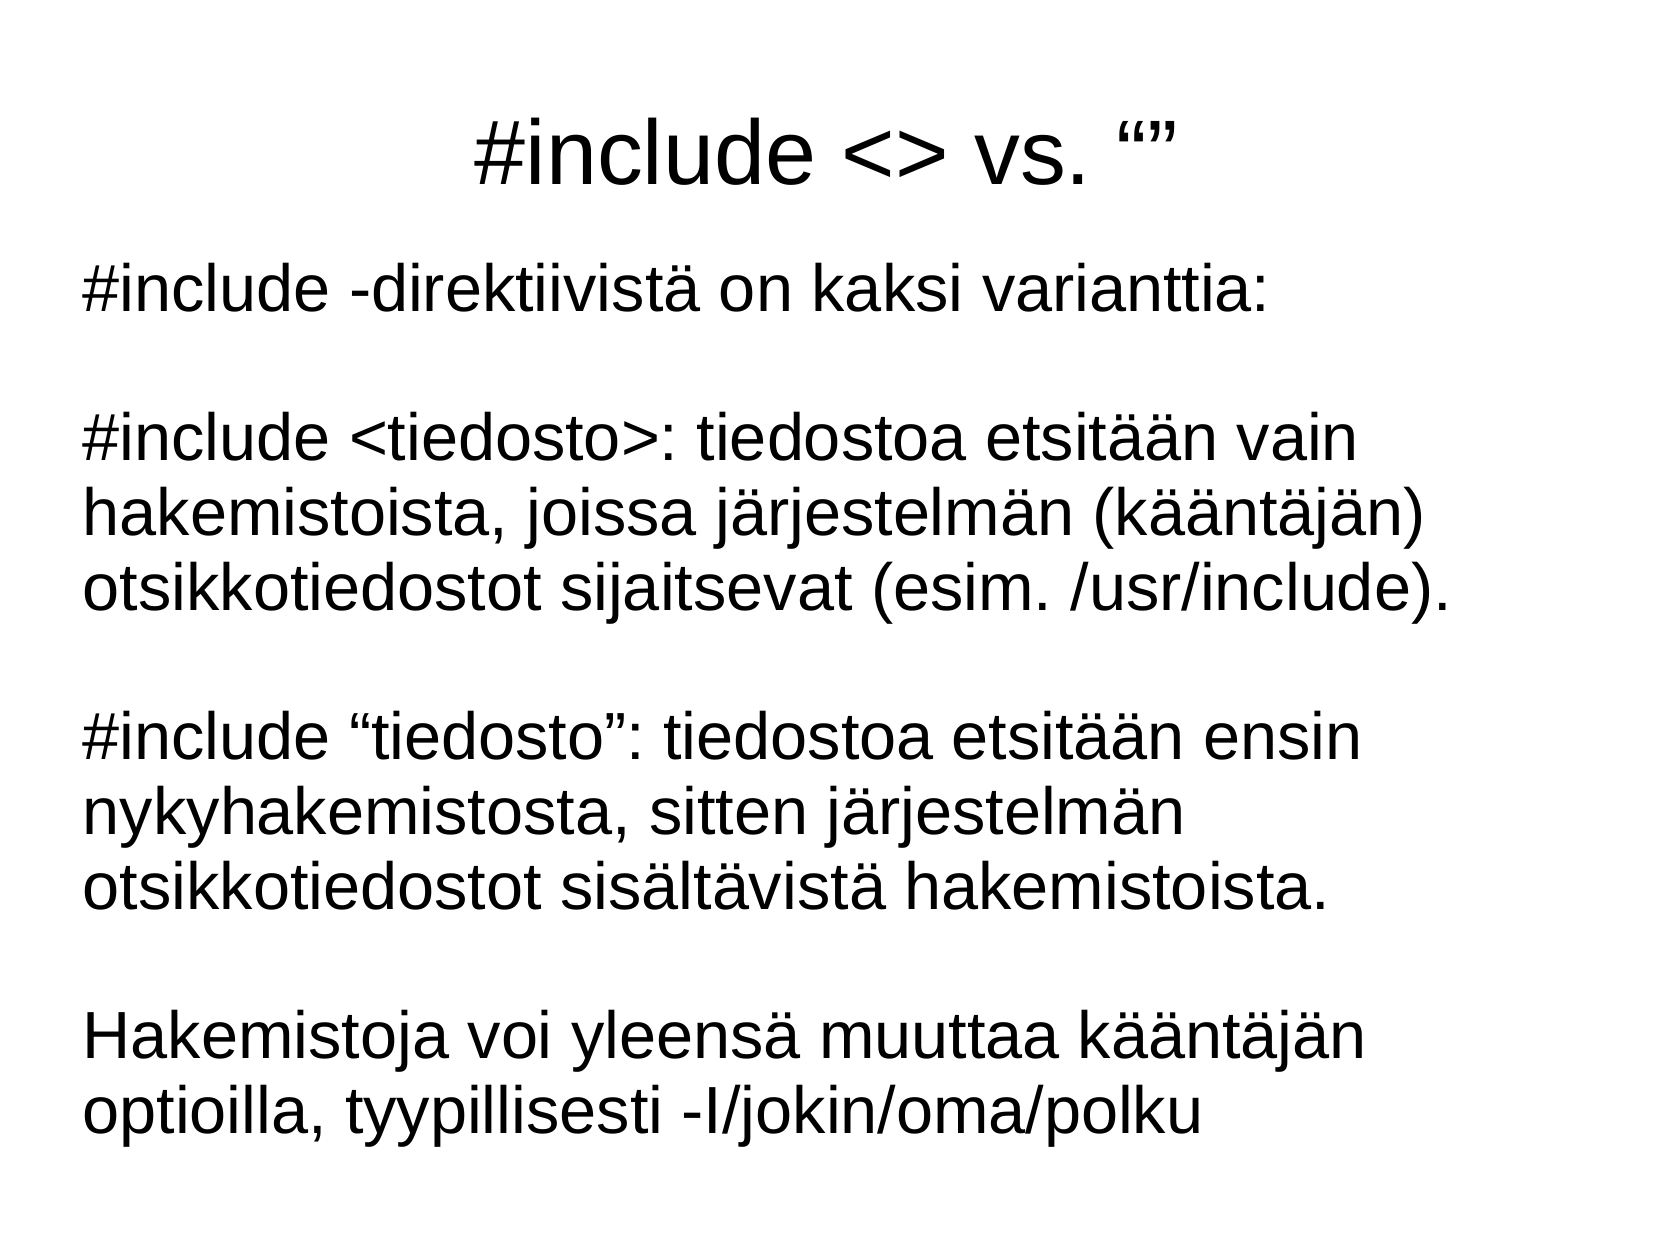

# #include <> vs. “”
#include -direktiivistä on kaksi varianttia:
#include <tiedosto>: tiedostoa etsitään vain hakemistoista, joissa järjestelmän (kääntäjän) otsikkotiedostot sijaitsevat (esim. /usr/include).
#include “tiedosto”: tiedostoa etsitään ensin nykyhakemistosta, sitten järjestelmän otsikkotiedostot sisältävistä hakemistoista.
Hakemistoja voi yleensä muuttaa kääntäjän optioilla, tyypillisesti -I/jokin/oma/polku